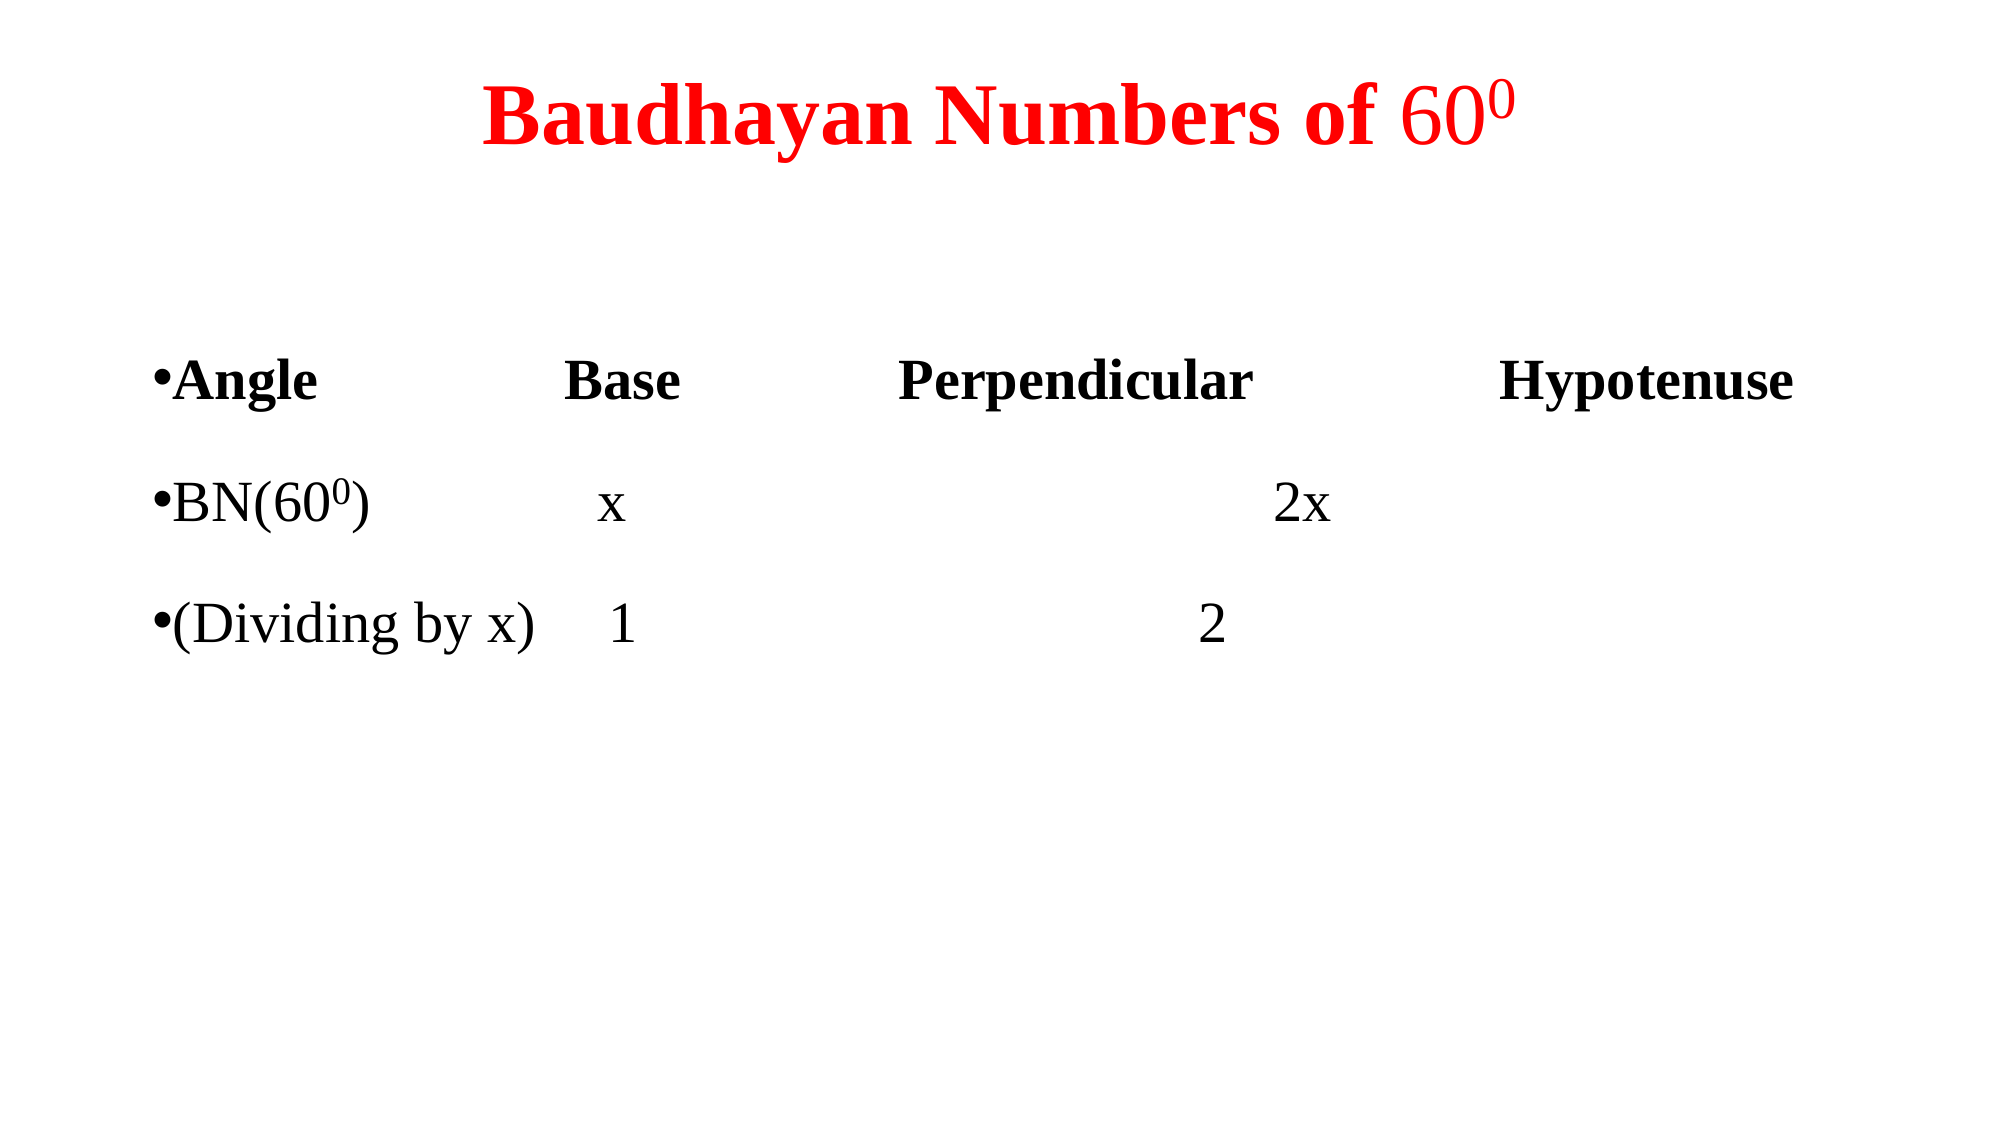

# Baudhayan Numbers of 600
Angle Base Perpendicular Hypotenuse
BN(600) x 		 	 2x
(Dividing by x) 1 		 	 2